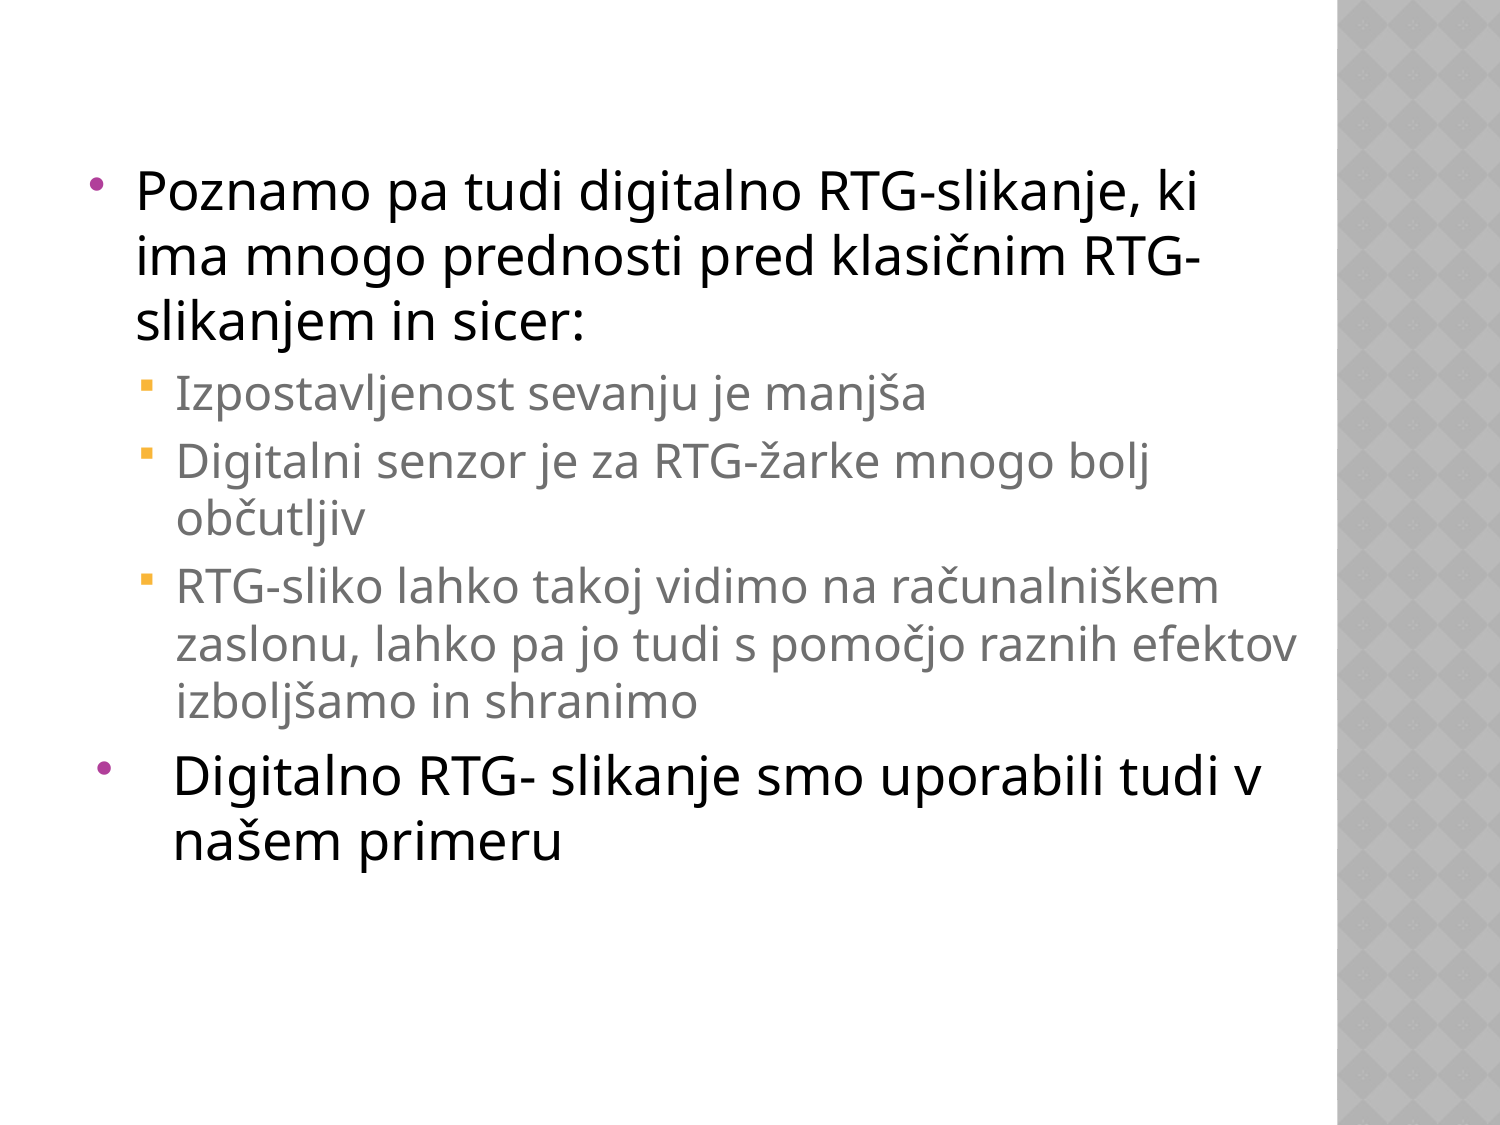

# Poznamo pa tudi digitalno RTG-slikanje, ki ima mnogo prednosti pred klasičnim RTG-slikanjem in sicer:
Izpostavljenost sevanju je manjša
Digitalni senzor je za RTG-žarke mnogo bolj občutljiv
RTG-sliko lahko takoj vidimo na računalniškem zaslonu, lahko pa jo tudi s pomočjo raznih efektov izboljšamo in shranimo
Digitalno RTG- slikanje smo uporabili tudi v našem primeru